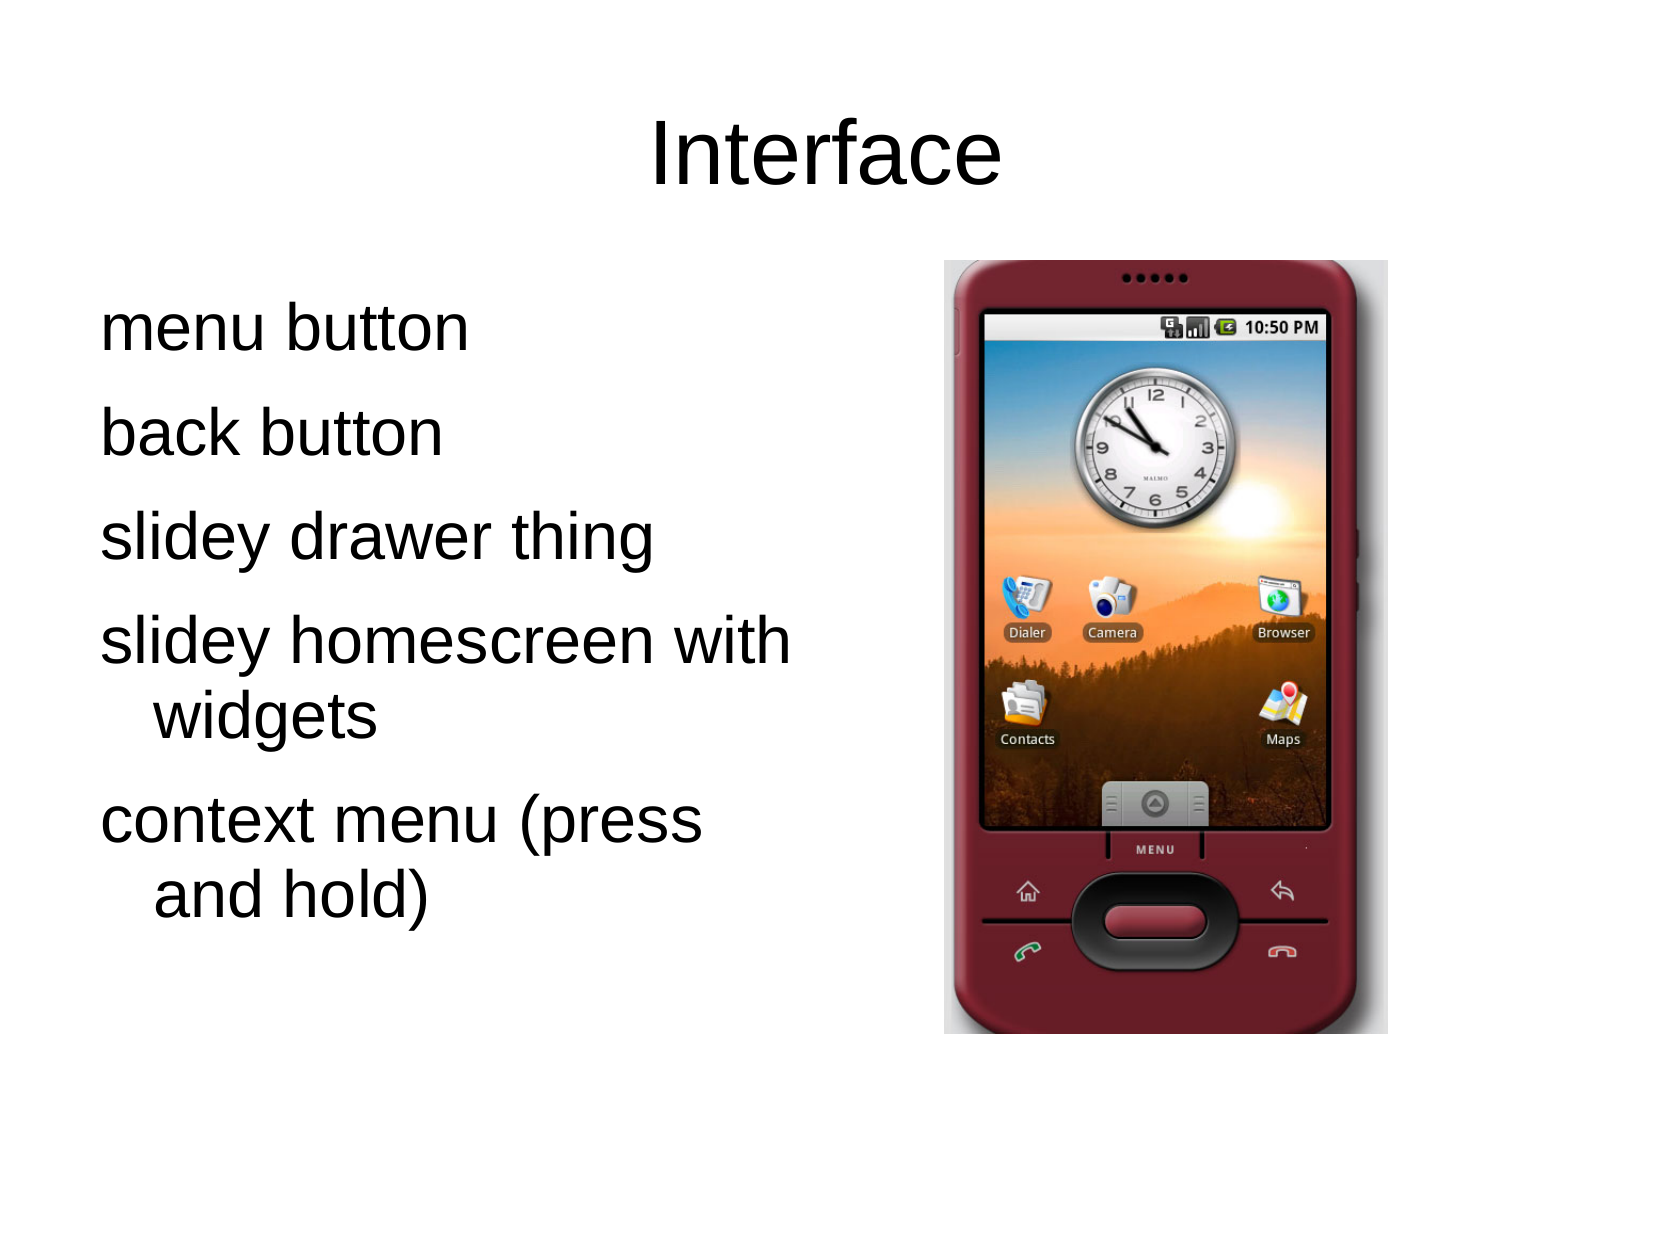

# Interface
menu button
back button
slidey drawer thing
slidey homescreen with widgets
context menu (press and hold)